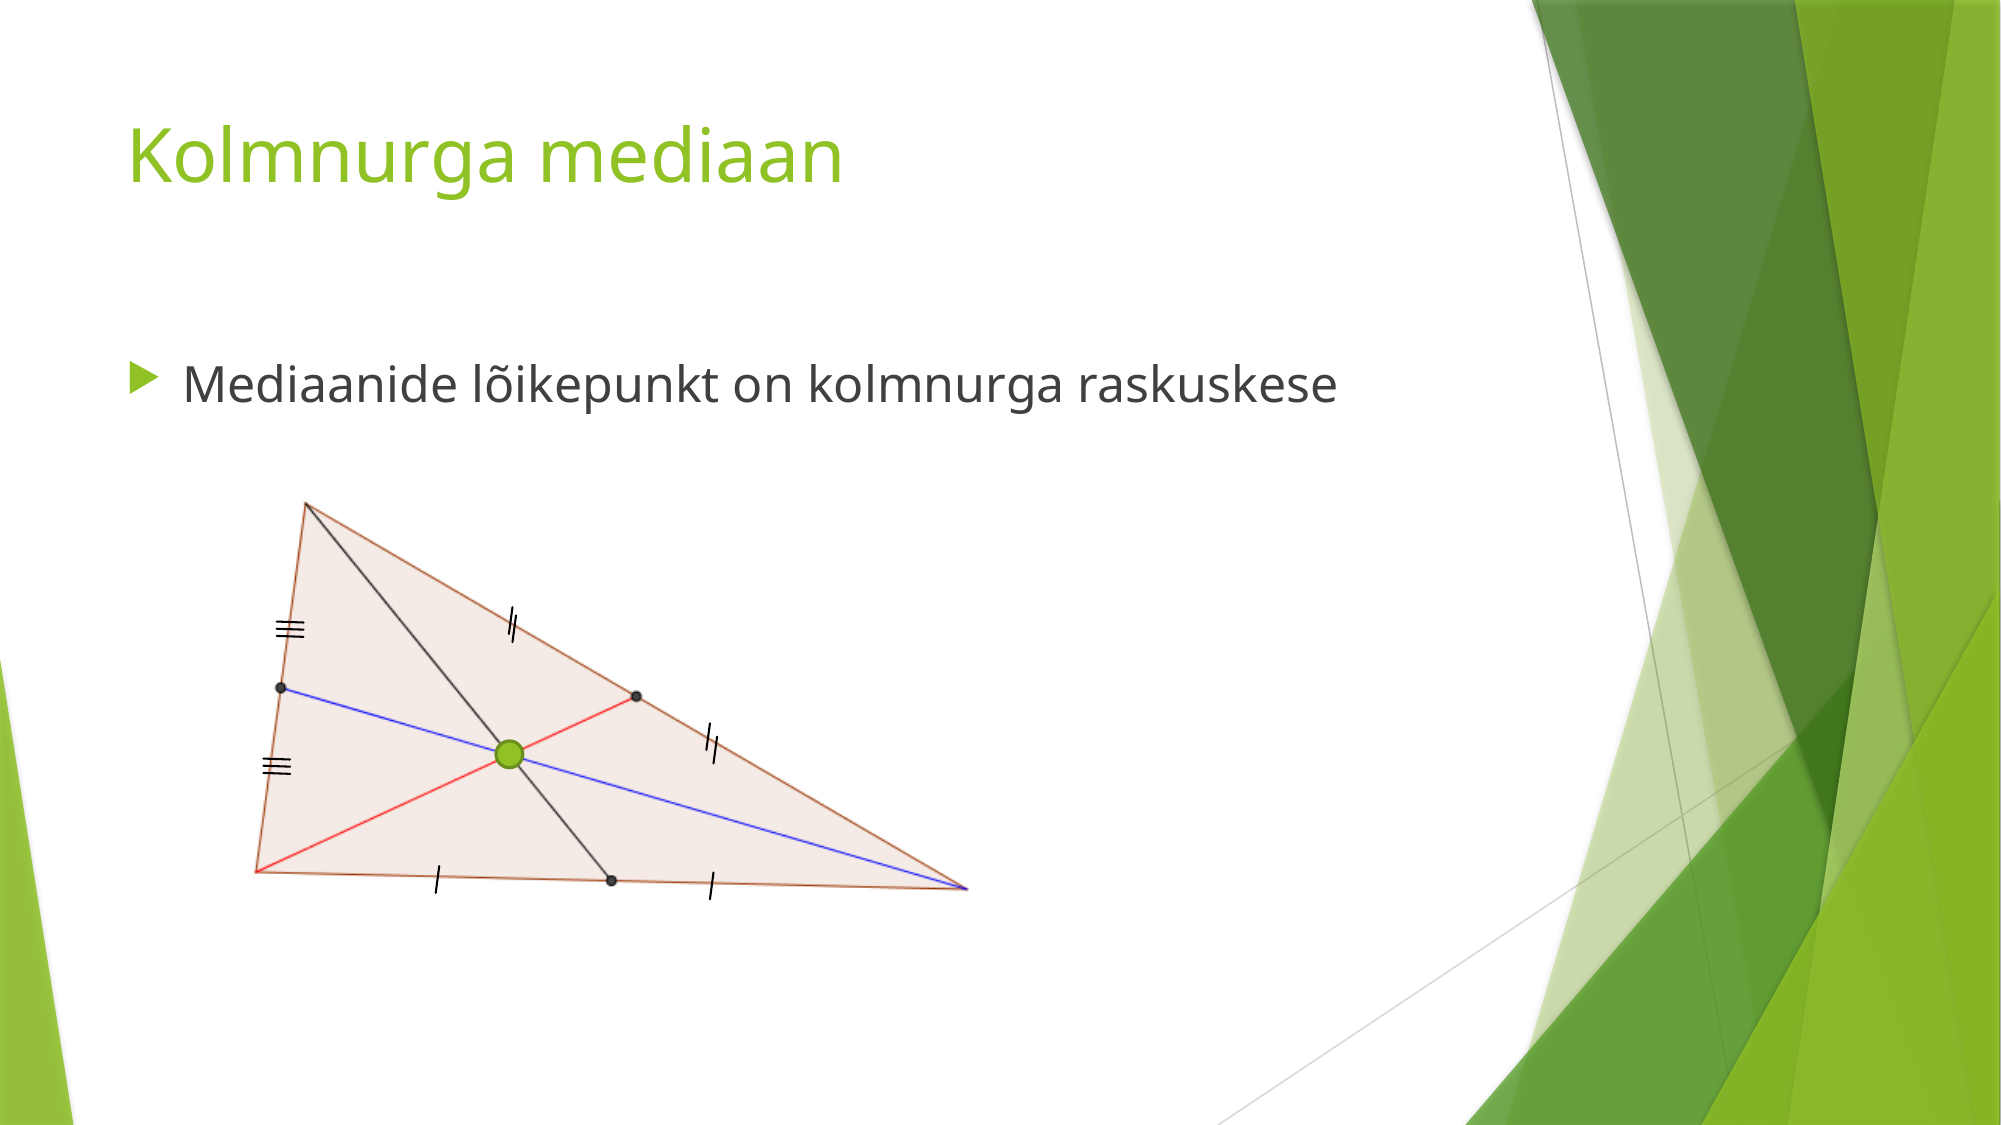

# Kolmnurga mediaan
Mediaanide lõikepunkt on kolmnurga raskuskese